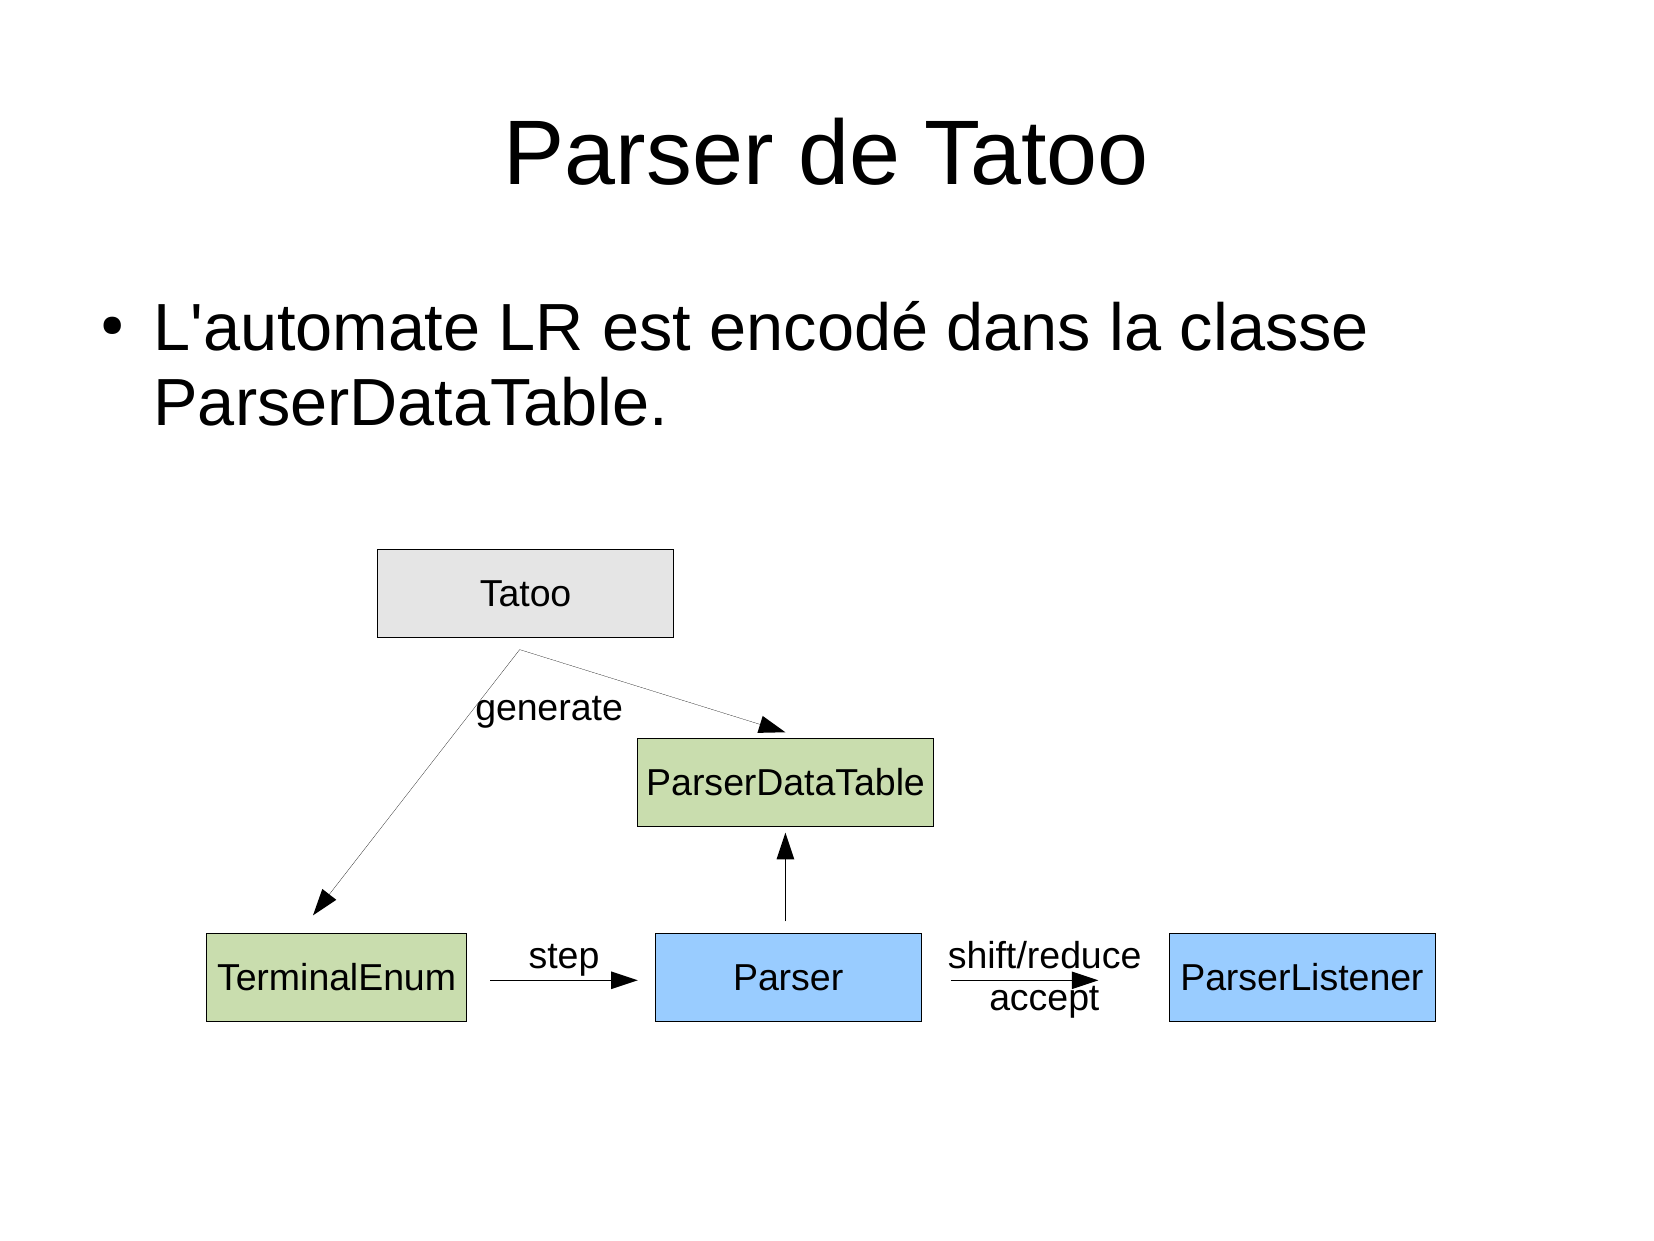

# Parser de Tatoo
L'automate LR est encodé dans la classe ParserDataTable.
Tatoo
generate
ParserDataTable
step
shift/reduce
accept
TerminalEnum
Parser
ParserListener